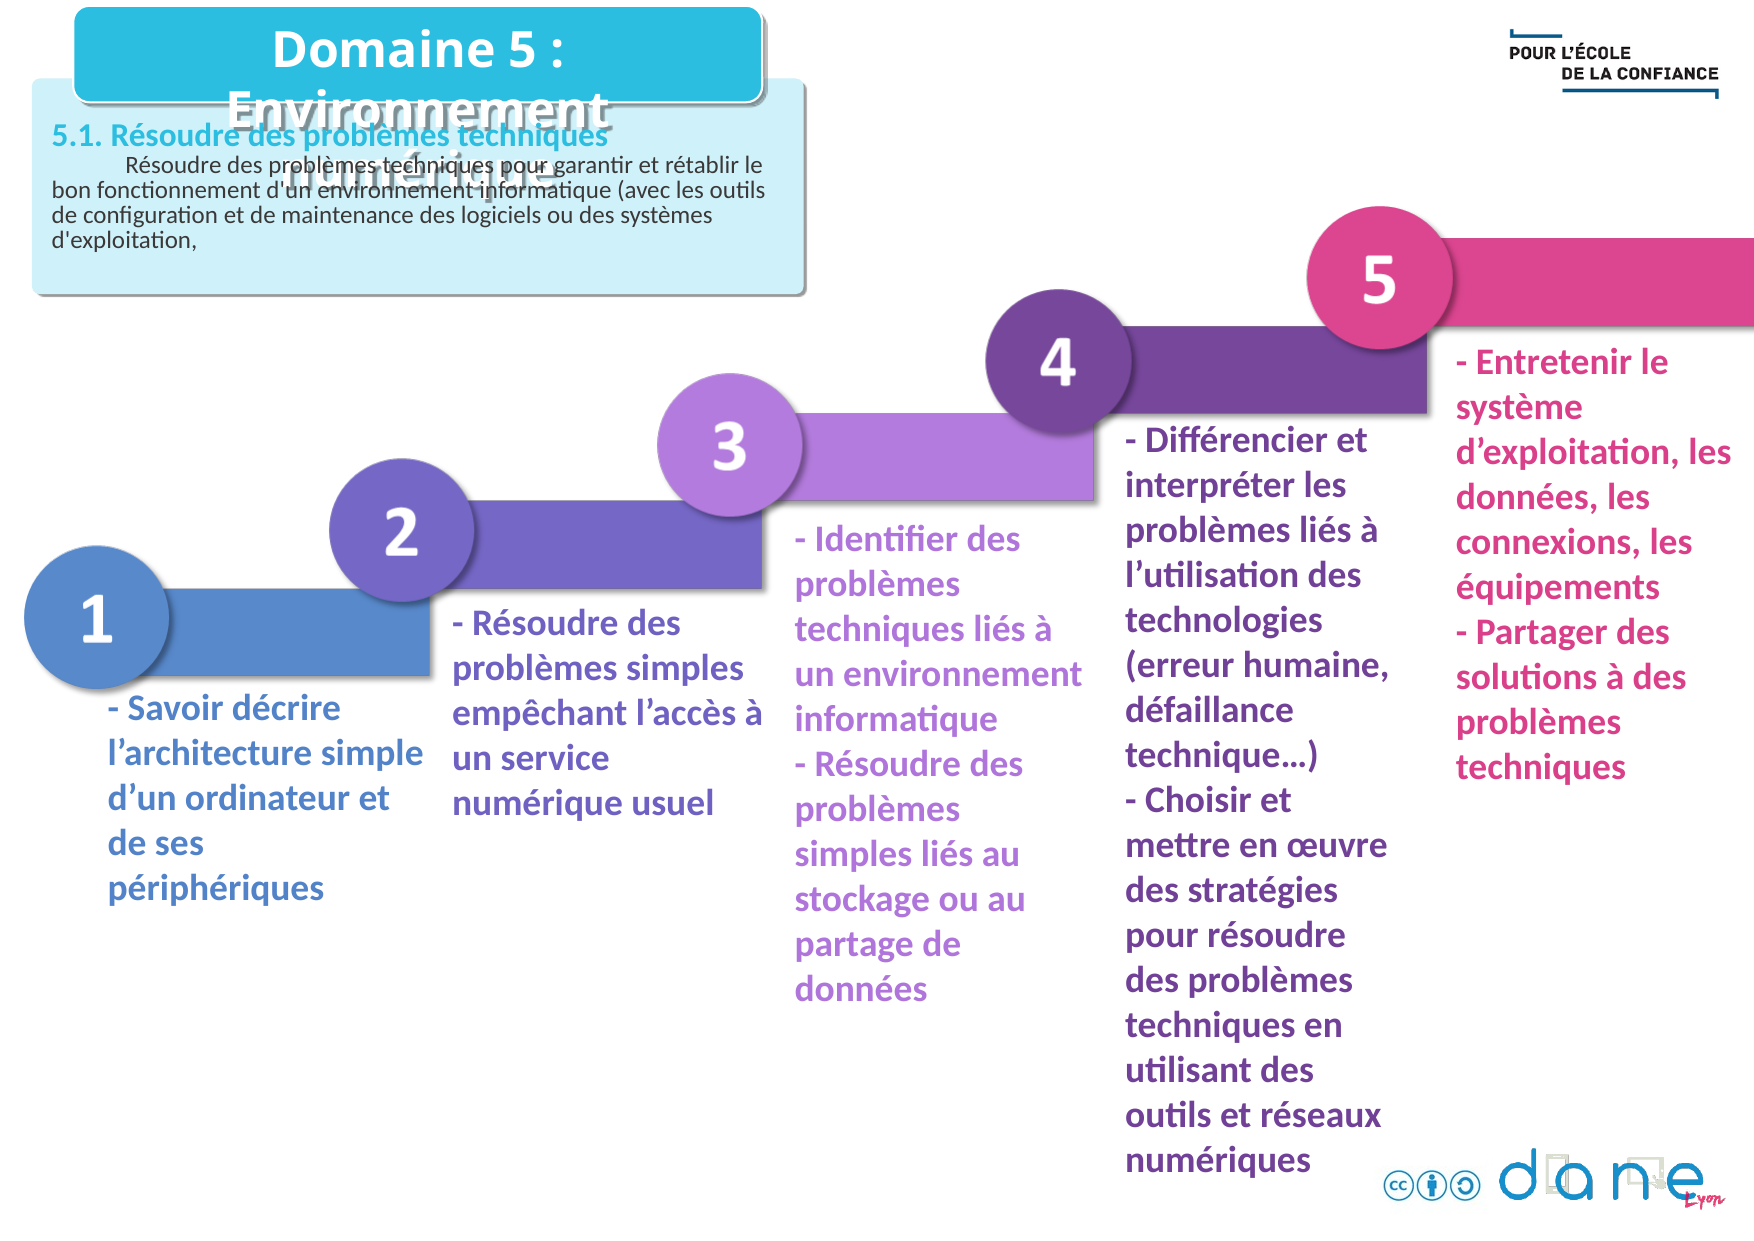

Domaine 5 : Environnement numérique
5.1. Résoudre des problèmes techniques
	Résoudre des problèmes techniques pour garantir et rétablir le bon fonctionnement d'un environnement informatique (avec les outils de configuration et de maintenance des logiciels ou des systèmes d'exploitation,
- Entretenir le système d’exploitation, les données, les connexions, les équipements
- Partager des solutions à des problèmes techniques
- Différencier et interpréter les problèmes liés à l’utilisation des technologies (erreur humaine, défaillance technique…)
- Choisir et mettre en œuvre des stratégies pour résoudre des problèmes techniques en utilisant des outils et réseaux numériques
- Identifier des problèmes techniques liés à un environnement informatique
- Résoudre des problèmes simples liés au stockage ou au partage de données
- Résoudre des problèmes simples empêchant l’accès à un service numérique usuel
- Savoir décrire l’architecture simple d’un ordinateur et de ses périphériques